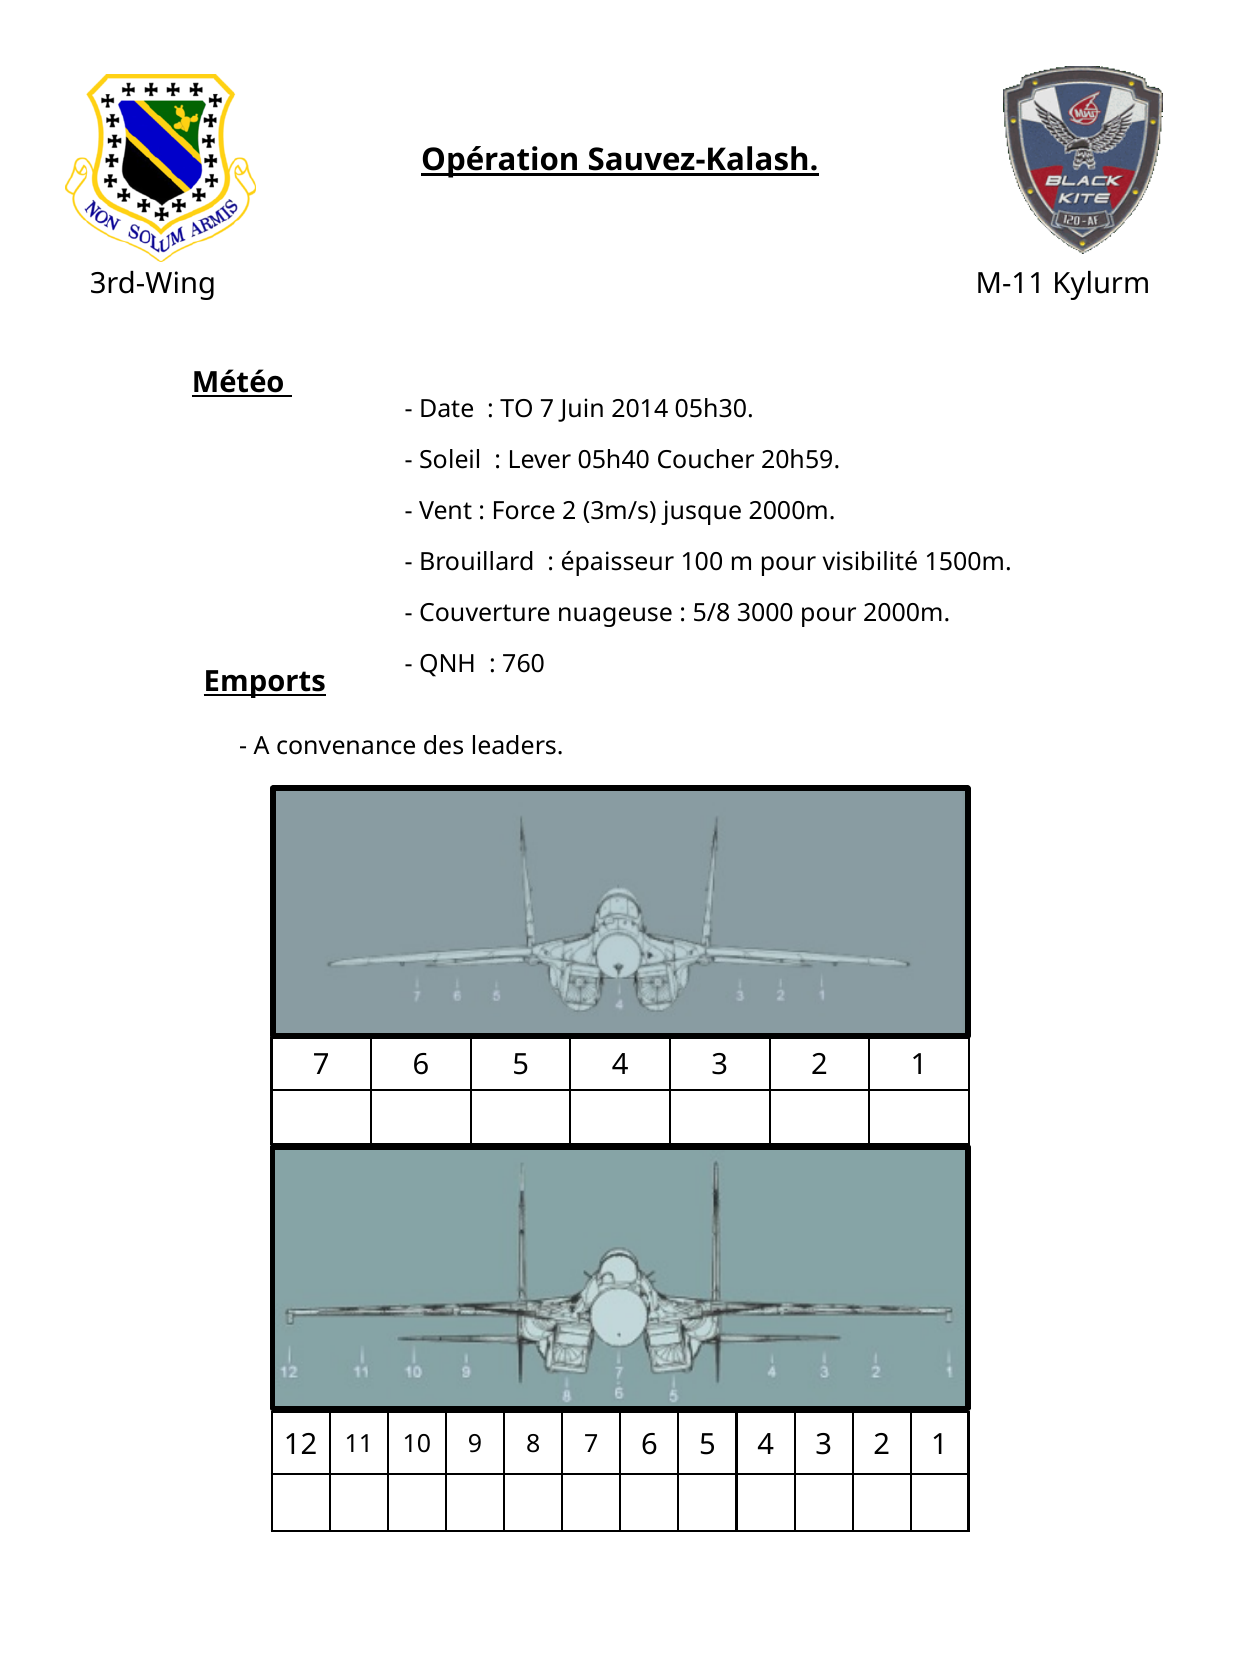

# Opération Sauvez-Kalash. 3rd-Wing											M-11 Kylurm
Météo
- Date  : TO 7 Juin 2014 05h30.
- Soleil  : Lever 05h40 Coucher 20h59.
- Vent : Force 2 (3m/s) jusque 2000m.
- Brouillard  : épaisseur 100 m pour visibilité 1500m.
- Couverture nuageuse : 5/8 3000 pour 2000m.
- QNH  : 760
Emports
- A convenance des leaders.
| 7 | 6 | 5 | 4 | 3 | 2 | 1 |
| --- | --- | --- | --- | --- | --- | --- |
| | | | | | | |
| 12 | 11 | 10 | 9 | 8 | 7 | 6 | 5 | 4 | 3 | 2 | 1 |
| --- | --- | --- | --- | --- | --- | --- | --- | --- | --- | --- | --- |
| | | | | | | | | | | | |